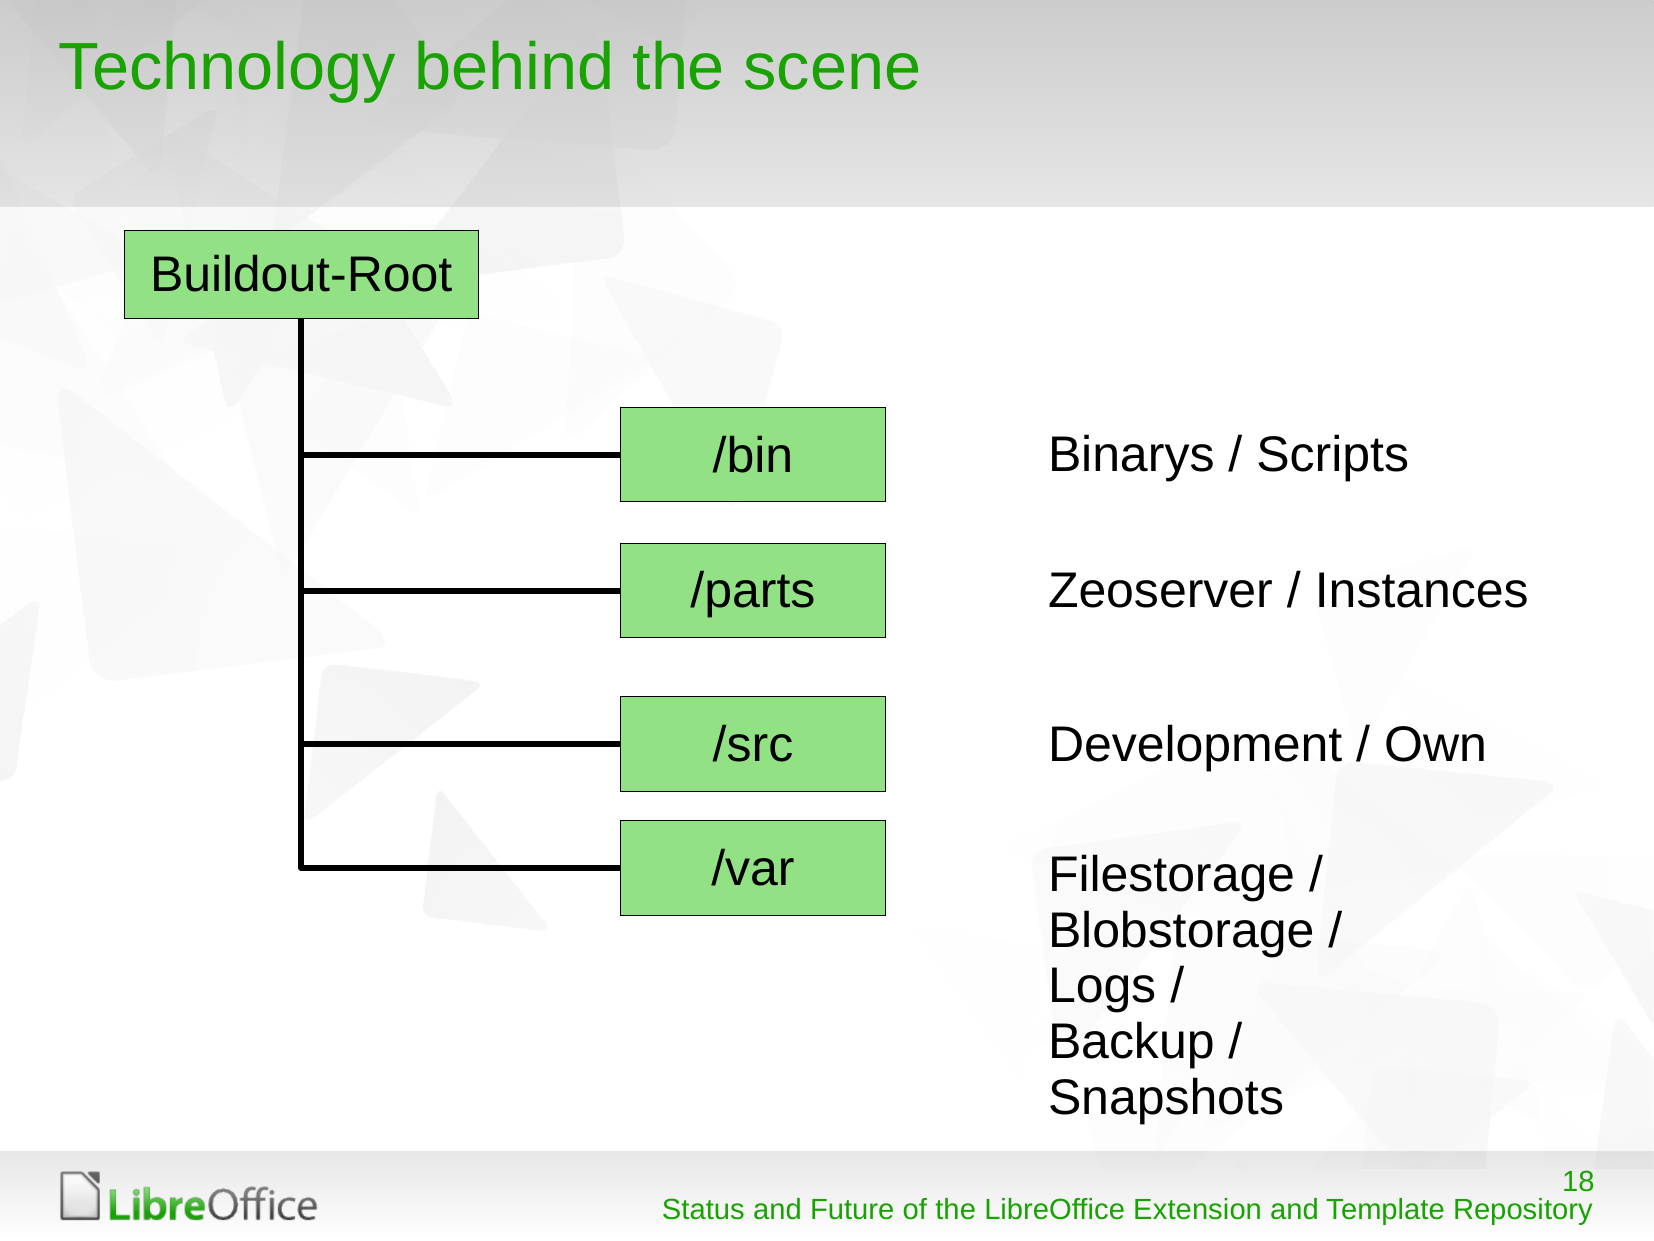

# Technology behind the scene
Buildout-Root
/bin
Binarys / Scripts
/parts
Zeoserver / Instances
/src
Development / Own
/var
Filestorage / Blobstorage / Logs /
Backup /
Snapshots
18
Status and Future of the LibreOffice Extension and Template Repository